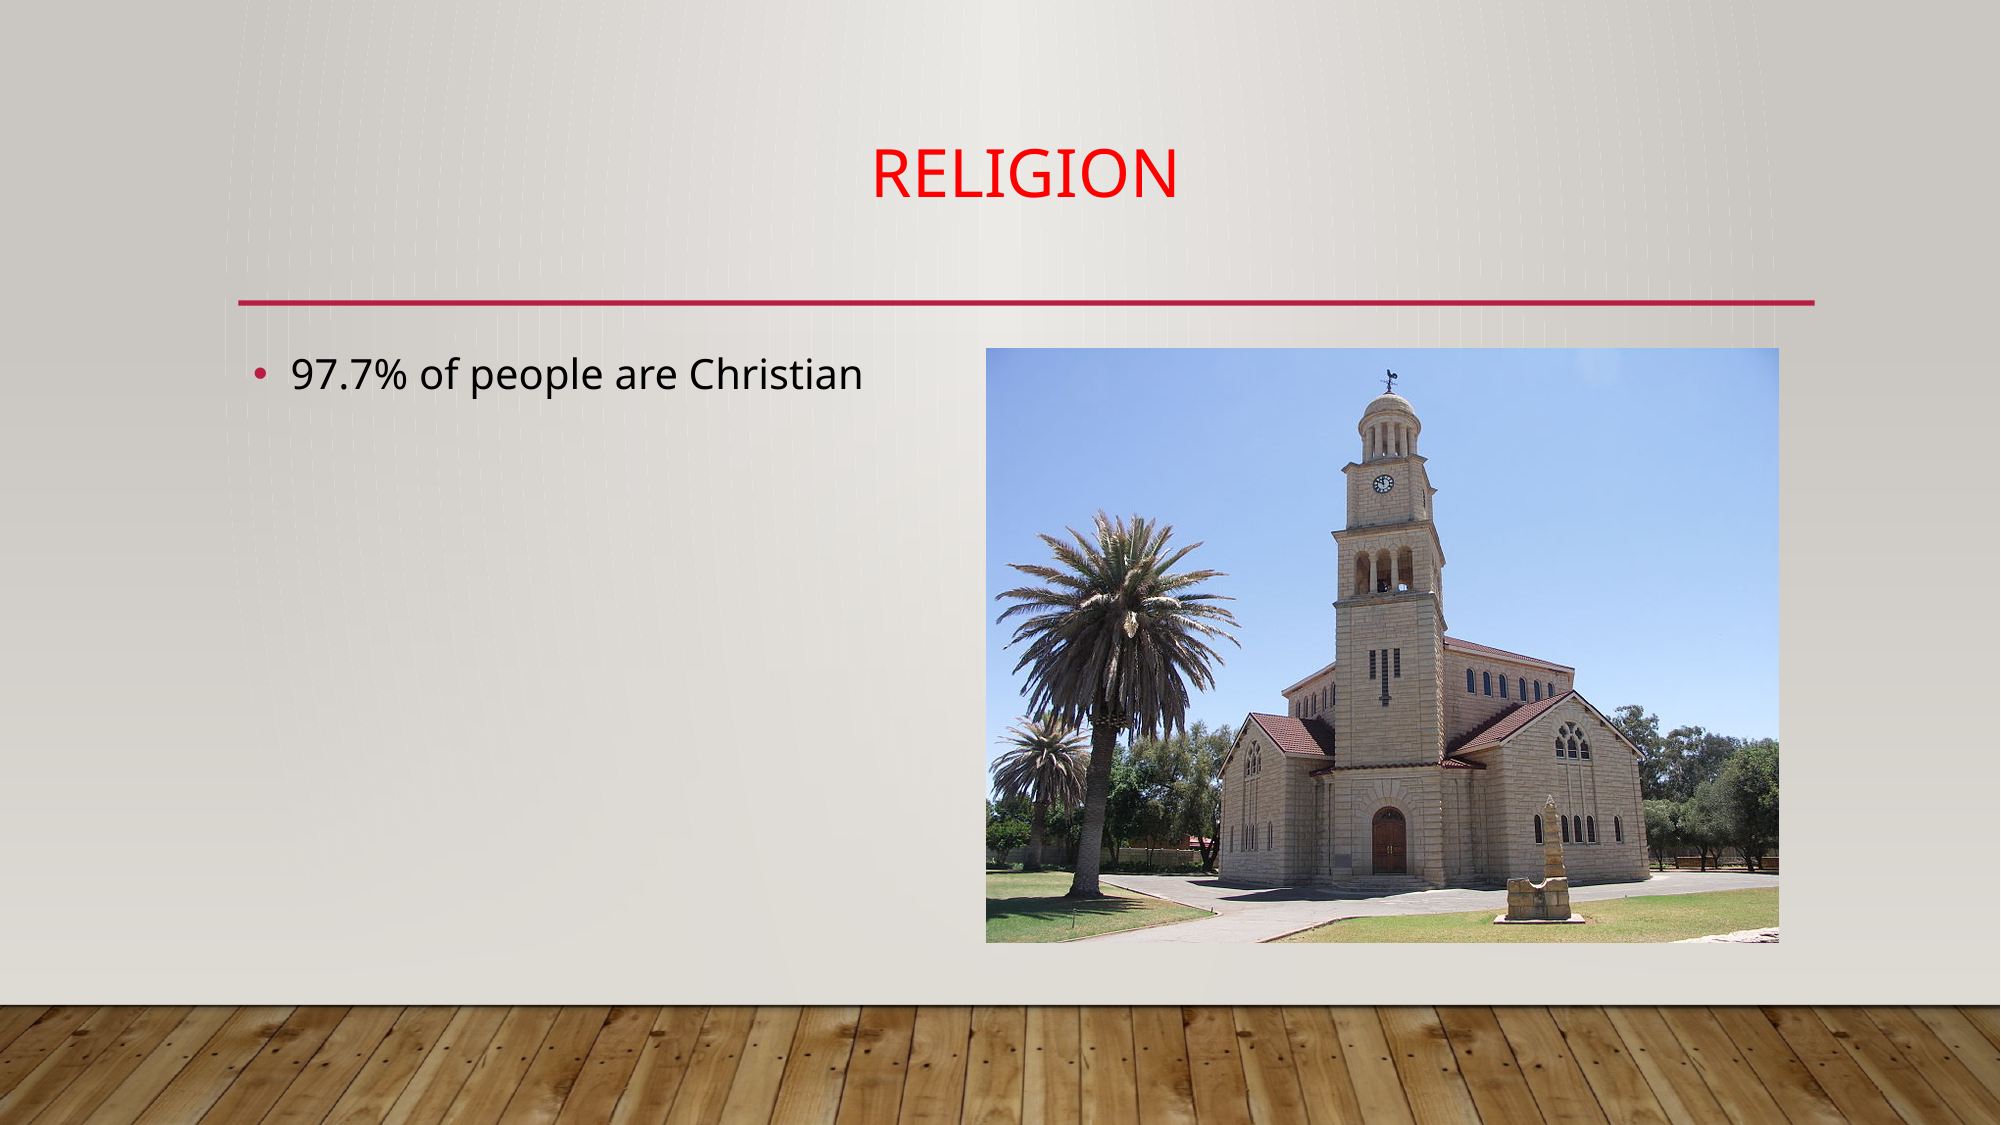

# RELIGION
97.7% of people are Christian